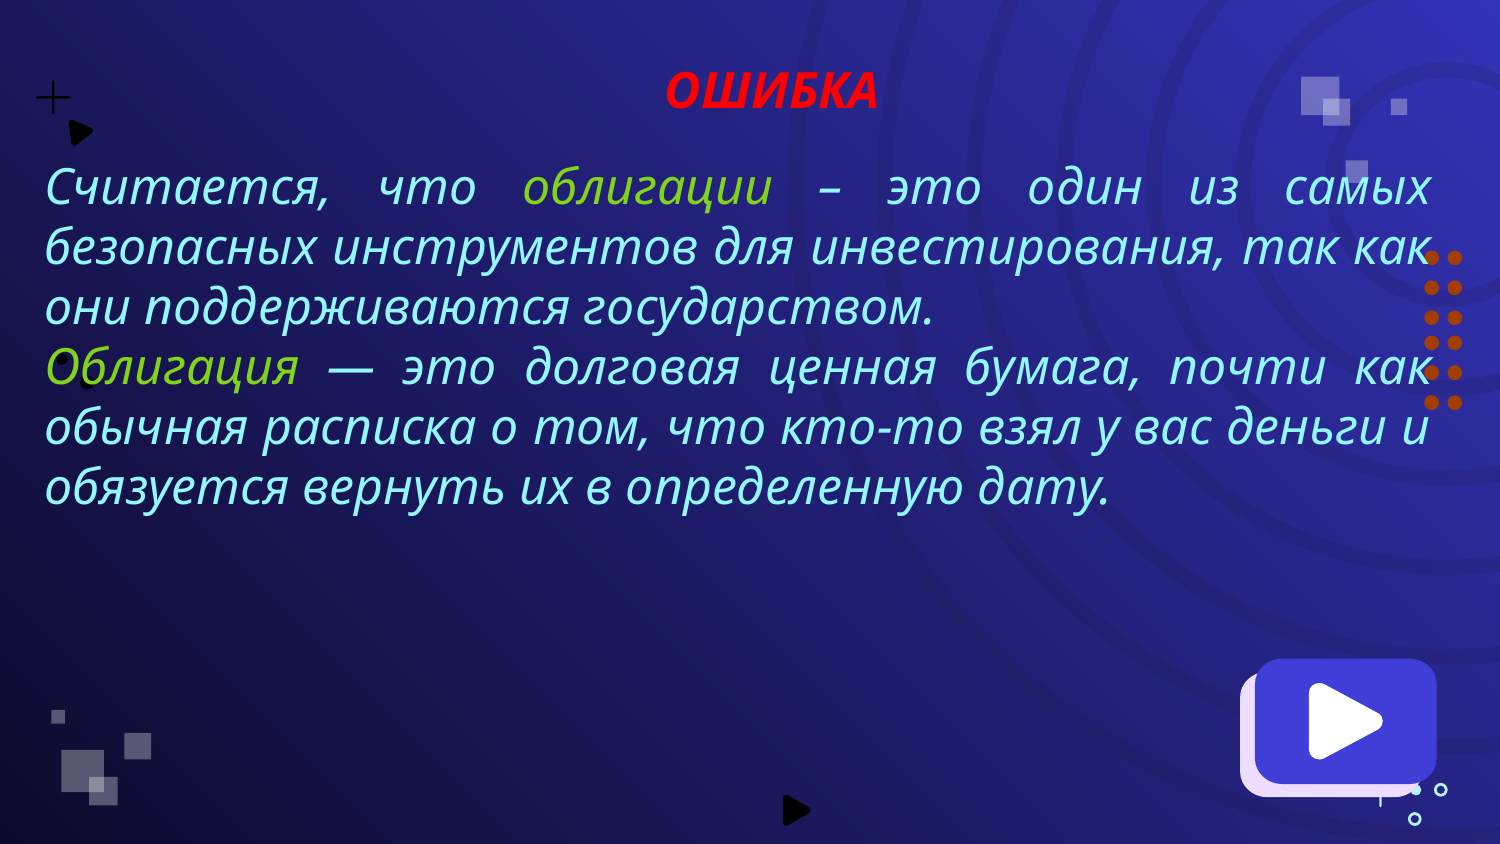

# ОШИБКА
Считается, что облигации – это один из самых безопасных инструментов для инвестирования, так как они поддерживаются государством.
Облигация — это долговая ценная бумага, почти как обычная расписка о том, что кто-то взял у вас деньги и обязуется вернуть их в определенную дату.